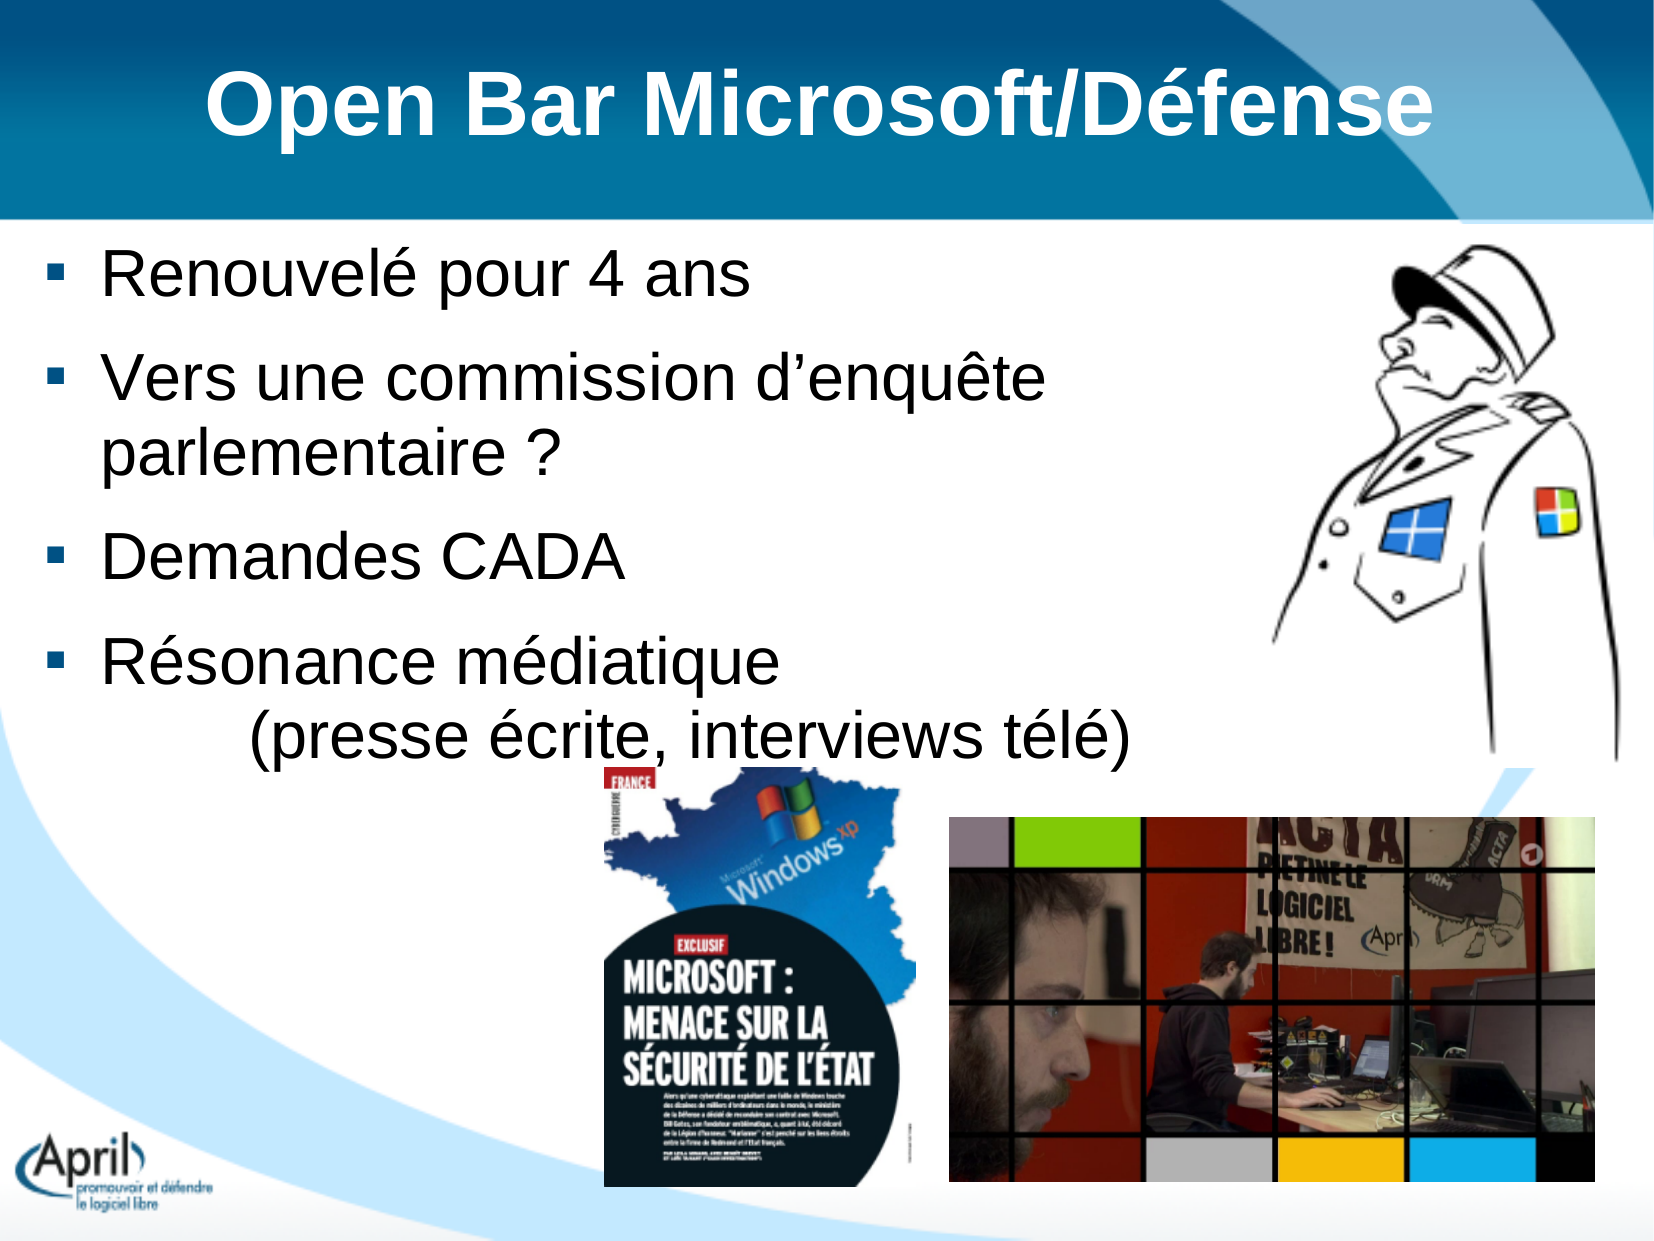

# Open Bar Microsoft/Défense
Renouvelé pour 4 ans
Vers une commission d’enquête parlementaire ?
Demandes CADA
Résonance médiatique
		(presse écrite, interviews télé)